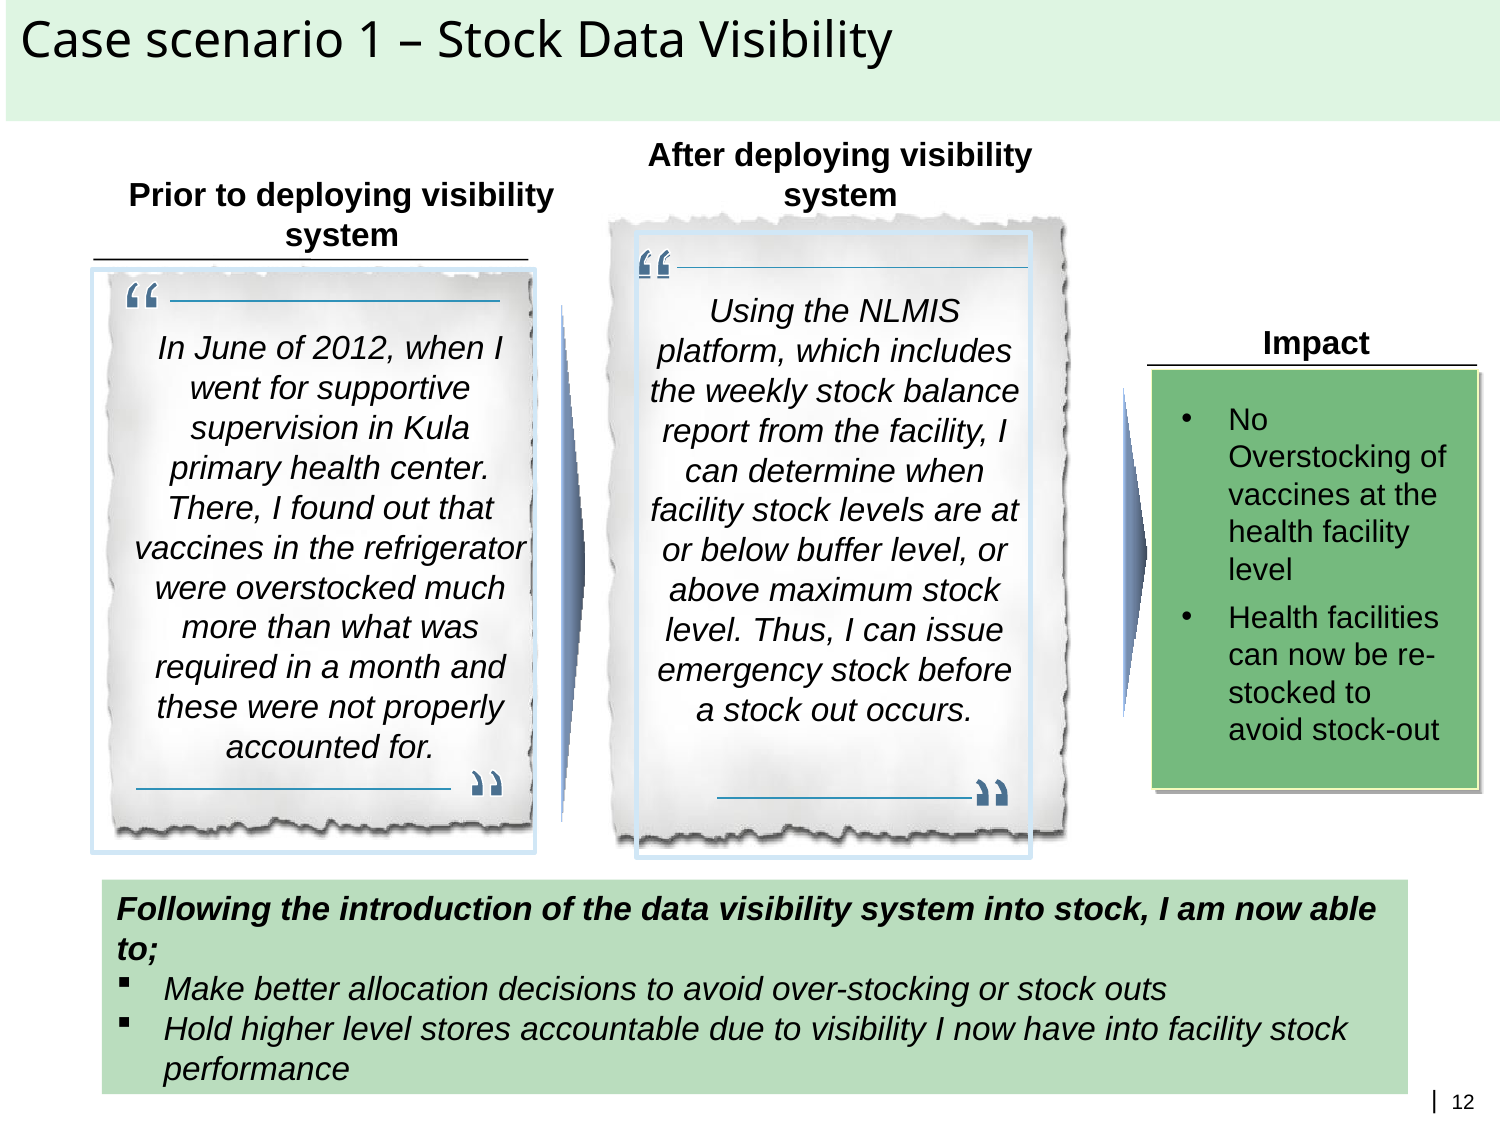

Case scenario 1 – Stock Data Visibility
After deploying visibility system
Prior to deploying visibility system
Using the NLMIS platform, which includes the weekly stock balance report from the facility, I can determine when facility stock levels are at or below buffer level, or above maximum stock level. Thus, I can issue emergency stock before a stock out occurs.
Impact
In June of 2012, when I went for supportive supervision in Kula primary health center. There, I found out that vaccines in the refrigerator were overstocked much more than what was required in a month and these were not properly accounted for.
No Overstocking of vaccines at the health facility level
Health facilities can now be re-stocked to avoid stock-out
Following the introduction of the data visibility system into stock, I am now able to;
Make better allocation decisions to avoid over-stocking or stock outs
Hold higher level stores accountable due to visibility I now have into facility stock performance